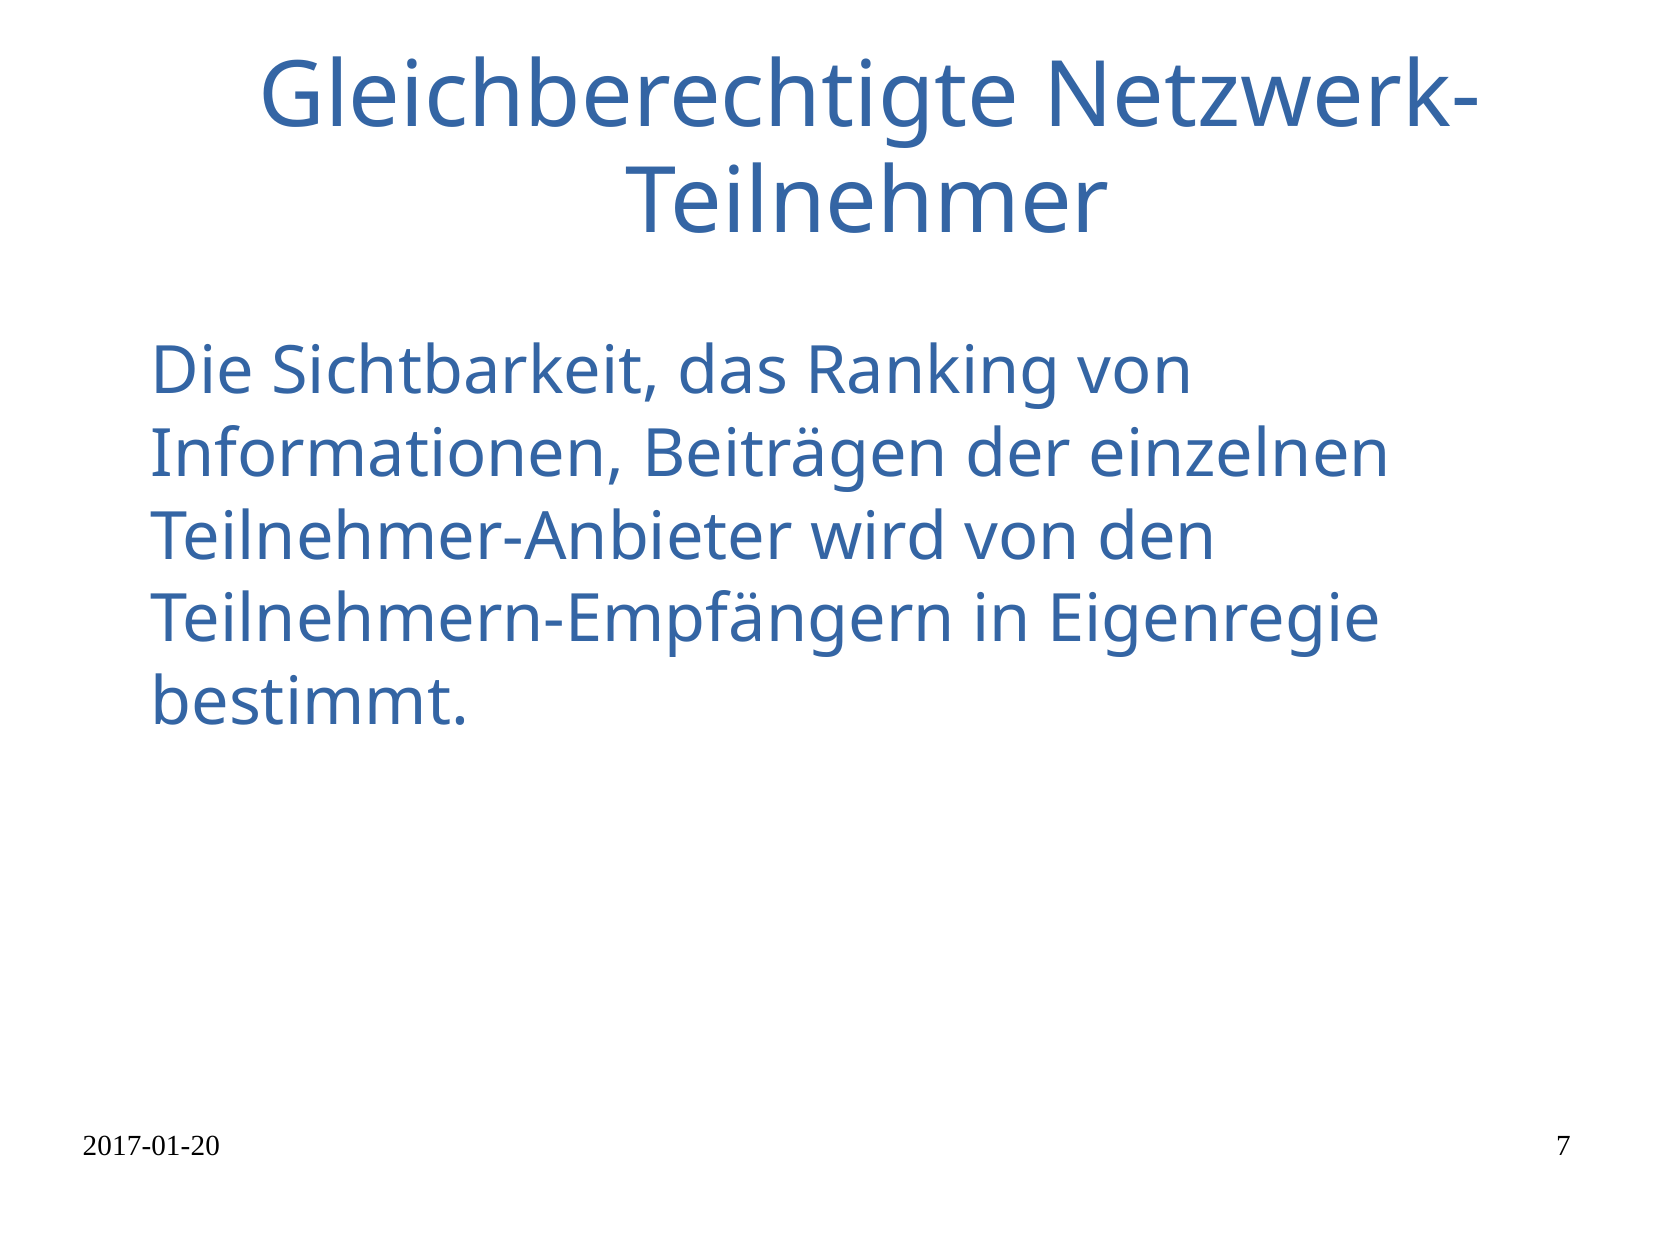

# Gleichberechtigte Netzwerk-Teilnehmer
Die Sichtbarkeit, das Ranking von Informationen, Beiträgen der einzelnen Teilnehmer-Anbieter wird von den Teilnehmern-Empfängern in Eigenregie bestimmt.
2017-01-20
7